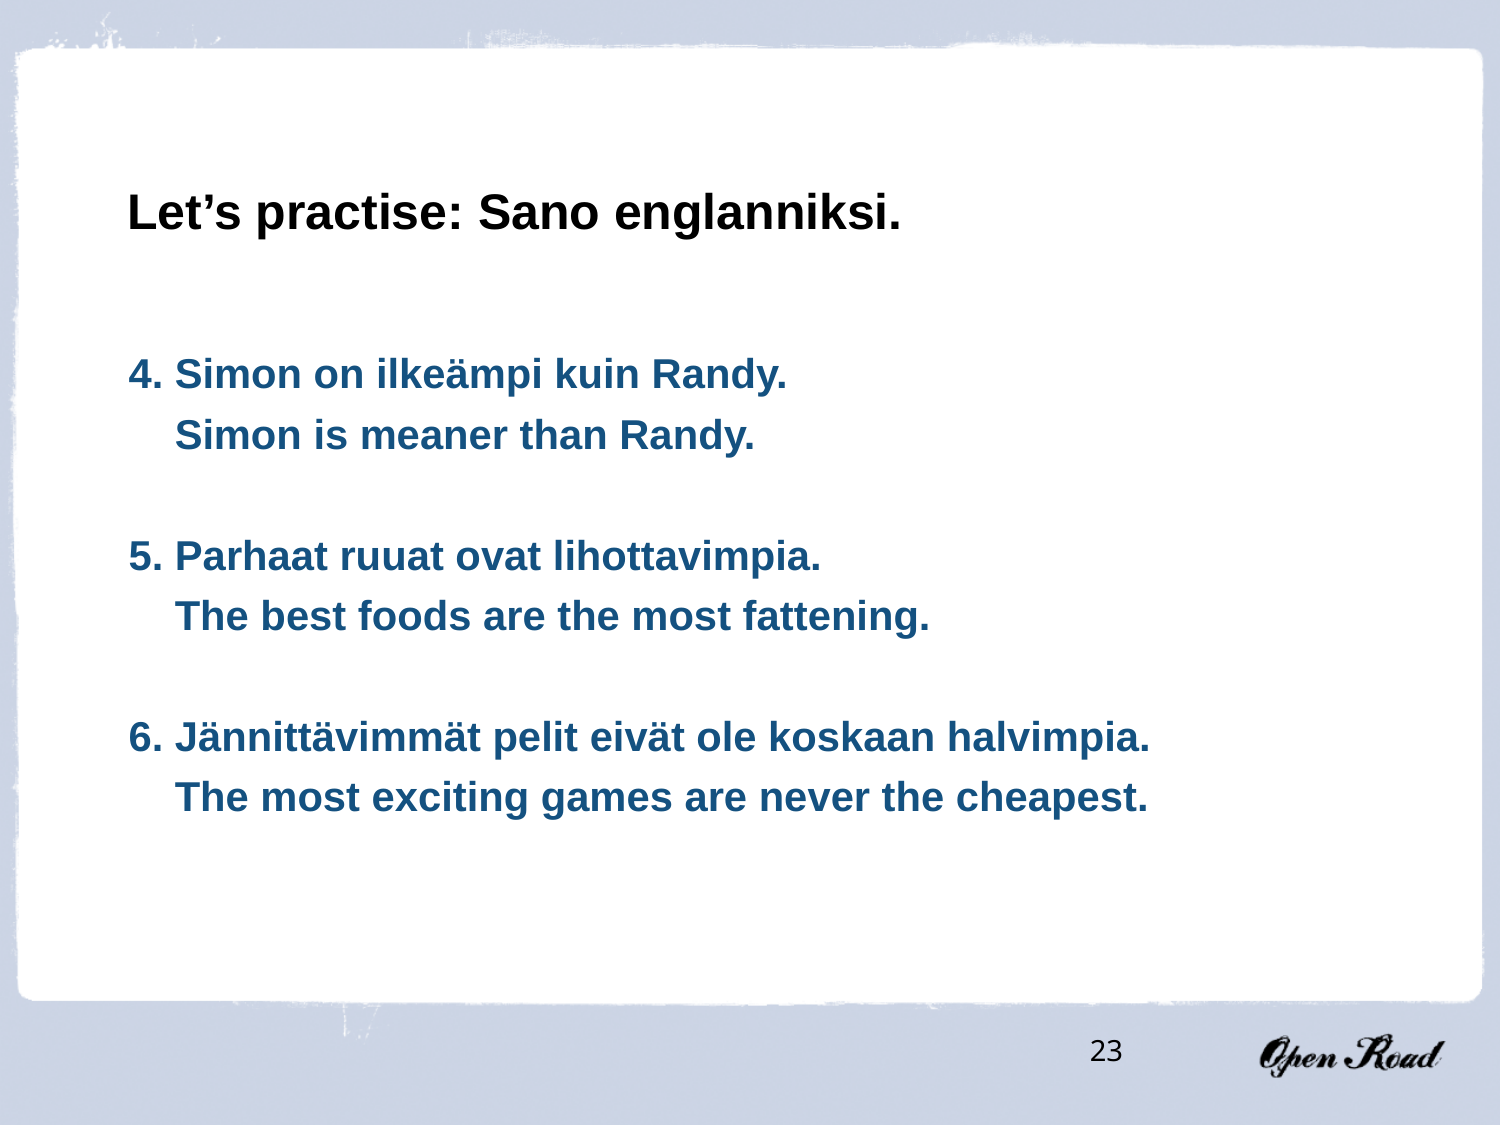

Let’s practise: Sano englanniksi.
4. Simon on ilkeämpi kuin Randy.
 Simon is meaner than Randy.
5. Parhaat ruuat ovat lihottavimpia.
 The best foods are the most fattening.
6. Jännittävimmät pelit eivät ole koskaan halvimpia.
 The most exciting games are never the cheapest.